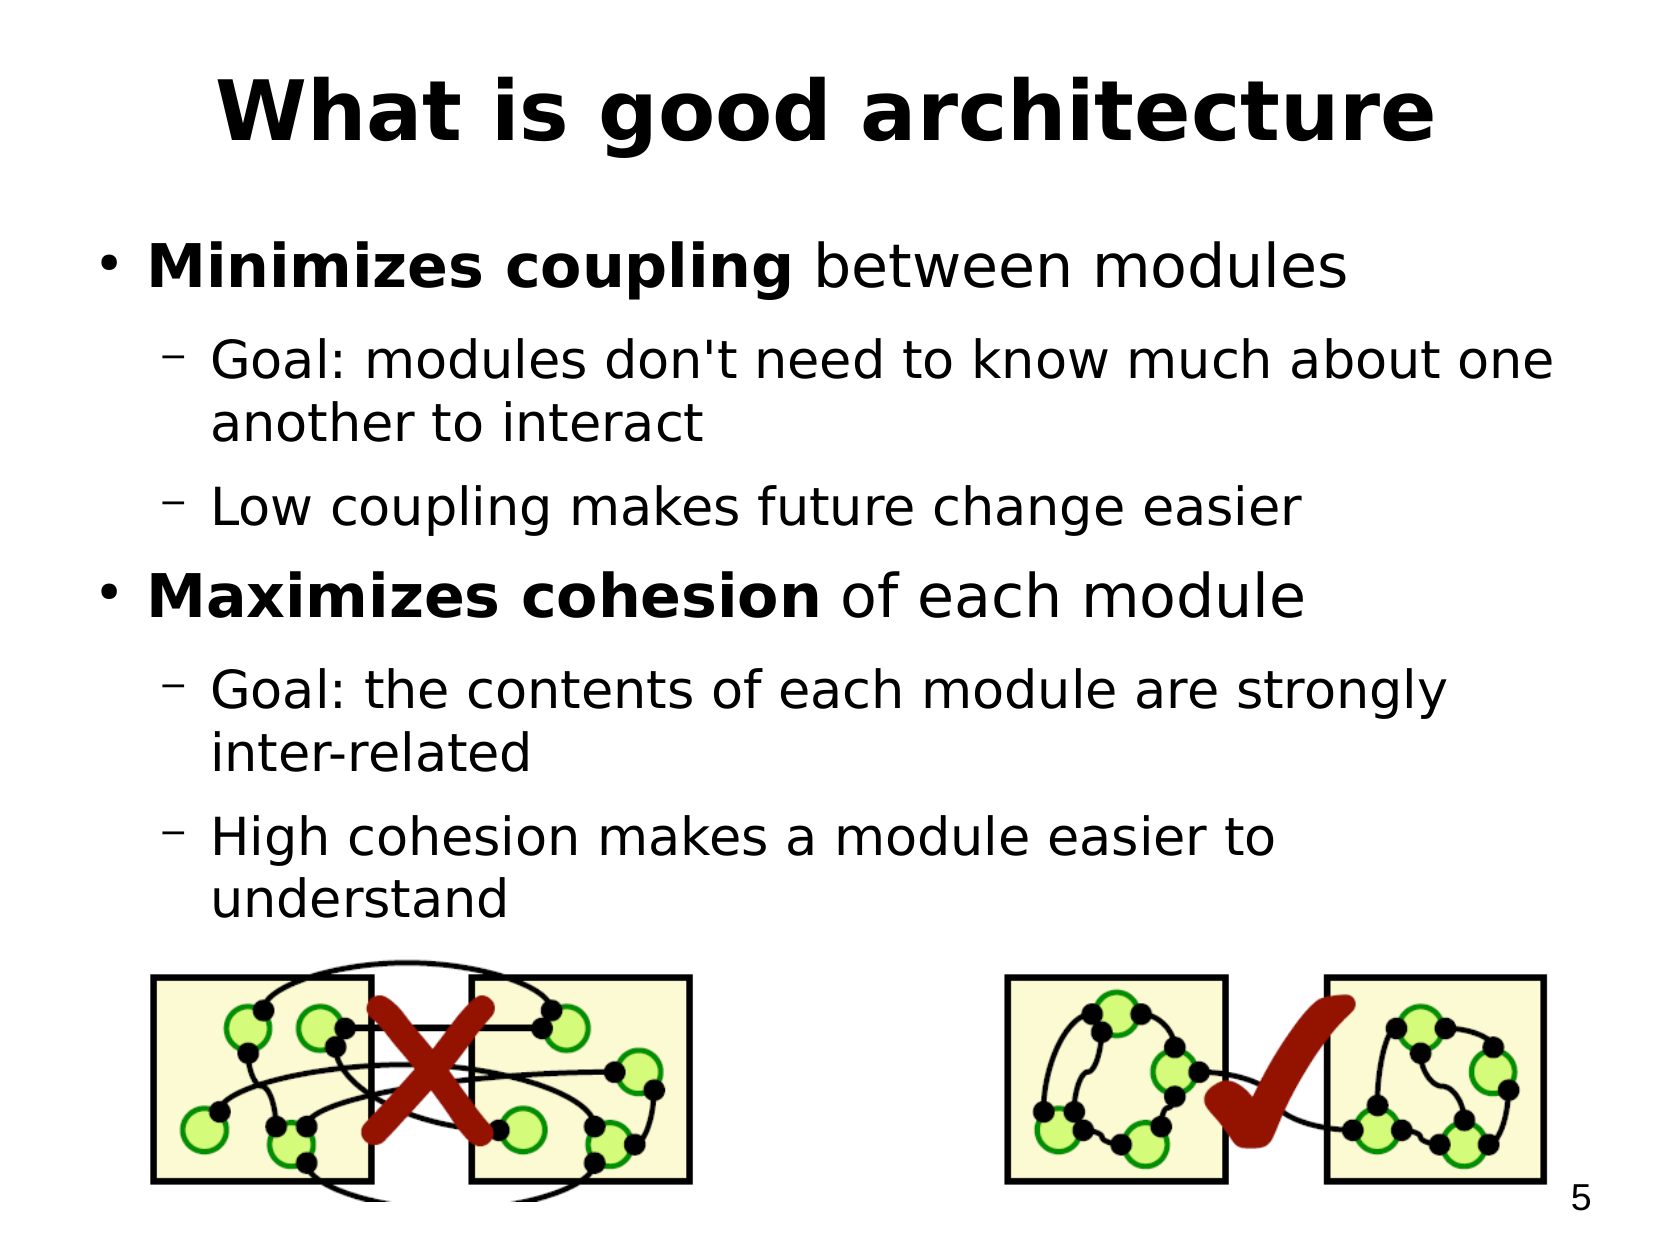

# What is good architecture
Minimizes coupling between modules
Goal: modules don't need to know much about one another to interact
Low coupling makes future change easier
Maximizes cohesion of each module
Goal: the contents of each module are strongly inter-related
High cohesion makes a module easier to understand